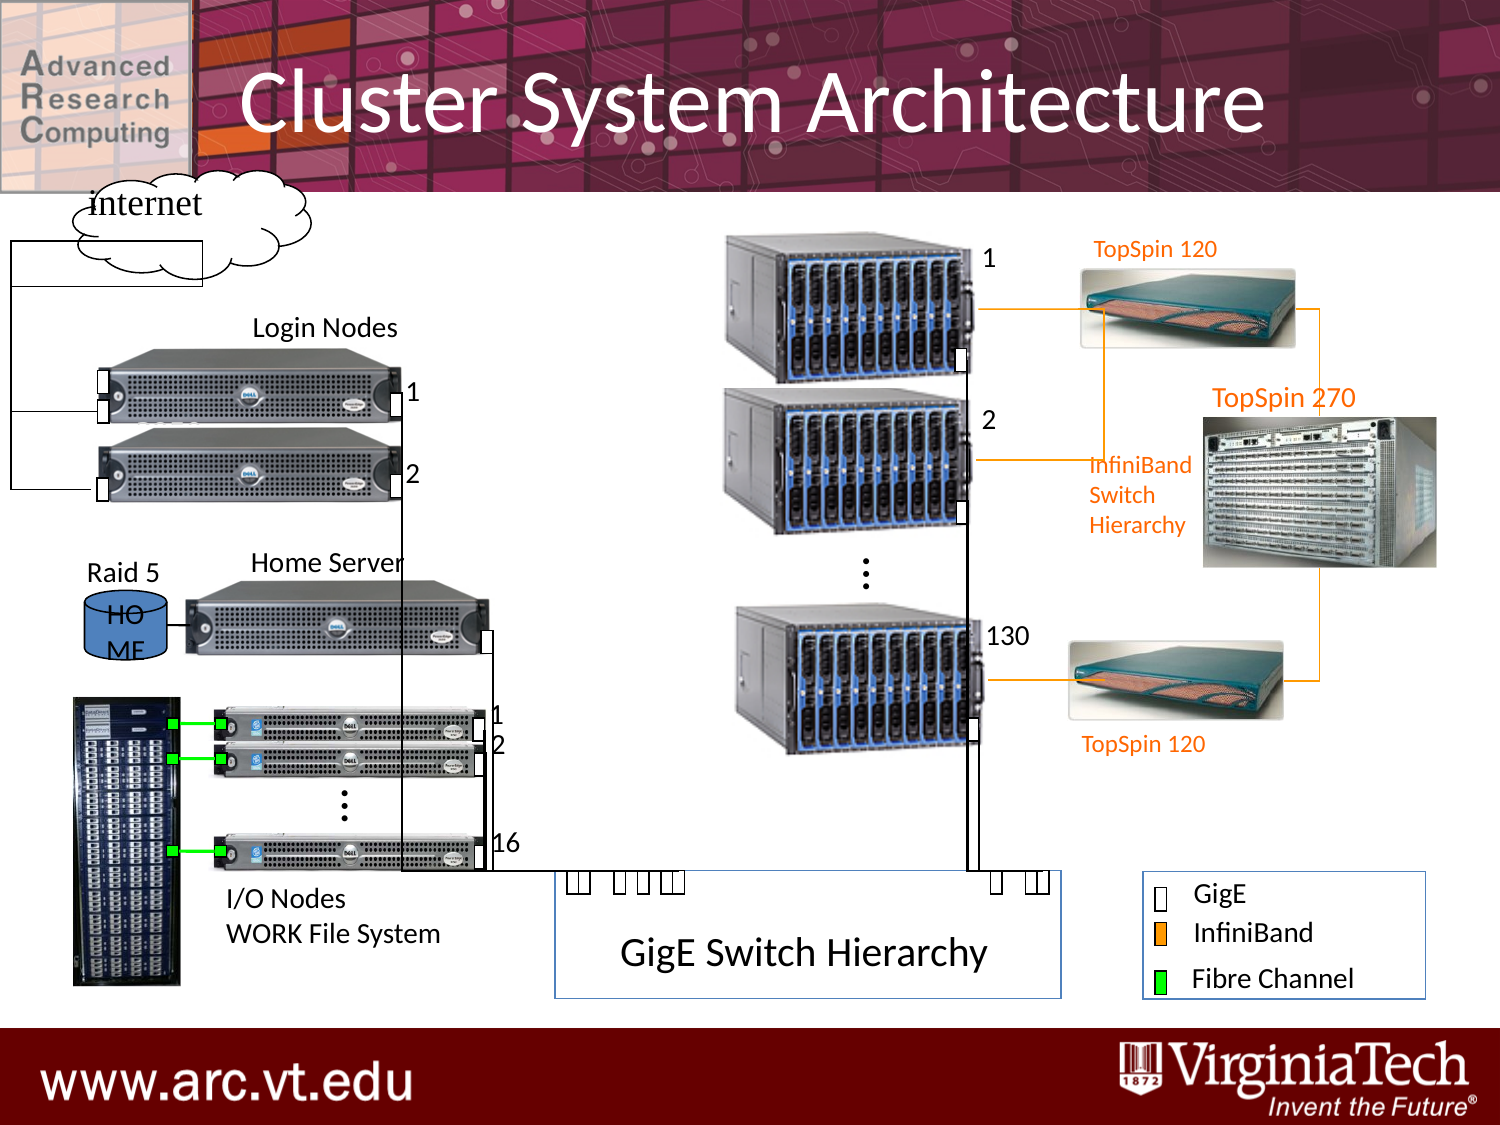

# Cluster System Architecture
internet
TopSpin 120
1
Login Nodes
 2950
1
TopSpin 270
2
InfiniBand
Switch
Hierarchy
2
…
Home Server
Raid 5
HOME
130
1
2
TopSpin 120
…
16
GigE
I/O Nodes
WORK File System
InfiniBand
GigE Switch Hierarchy
Fibre Channel